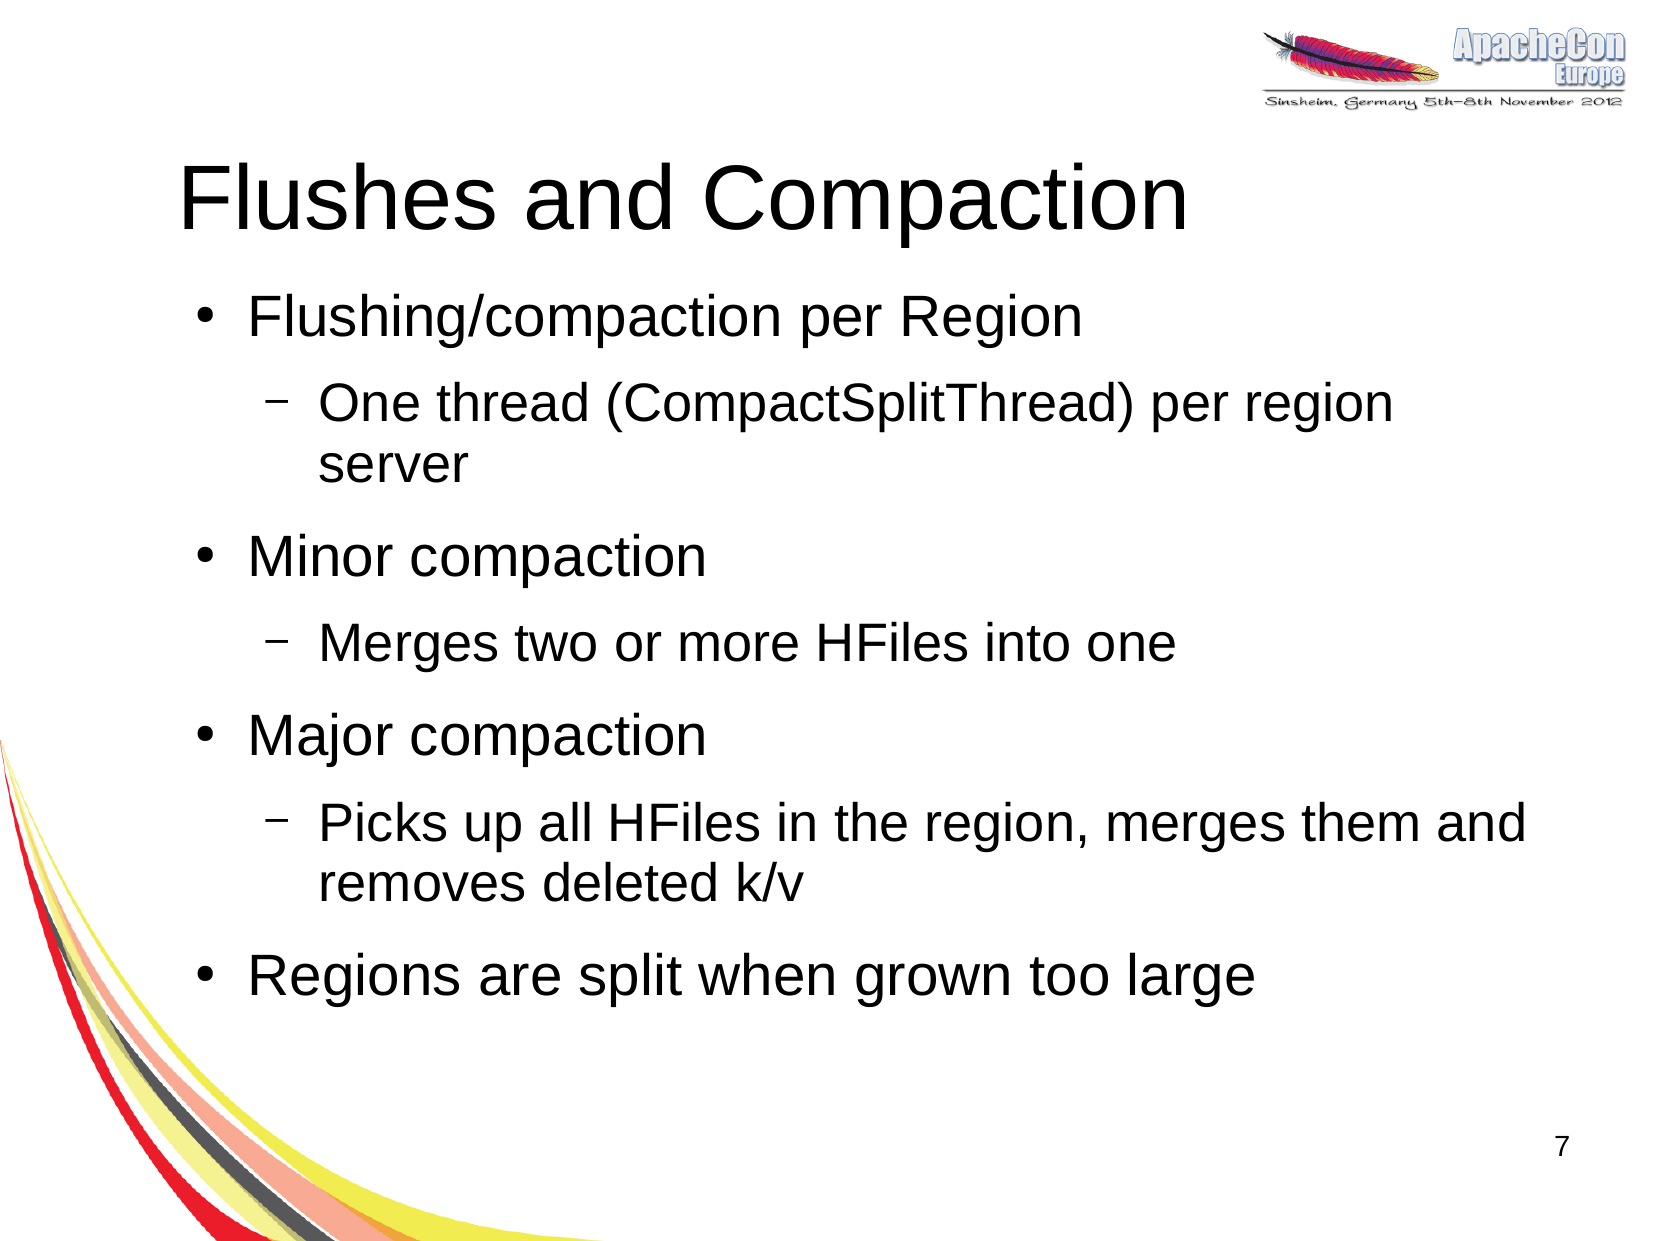

# Flushes and Compaction
Flushing/compaction per Region
One thread (CompactSplitThread) per region server
Minor compaction
Merges two or more HFiles into one
Major compaction
Picks up all HFiles in the region, merges them and removes deleted k/v
Regions are split when grown too large
7